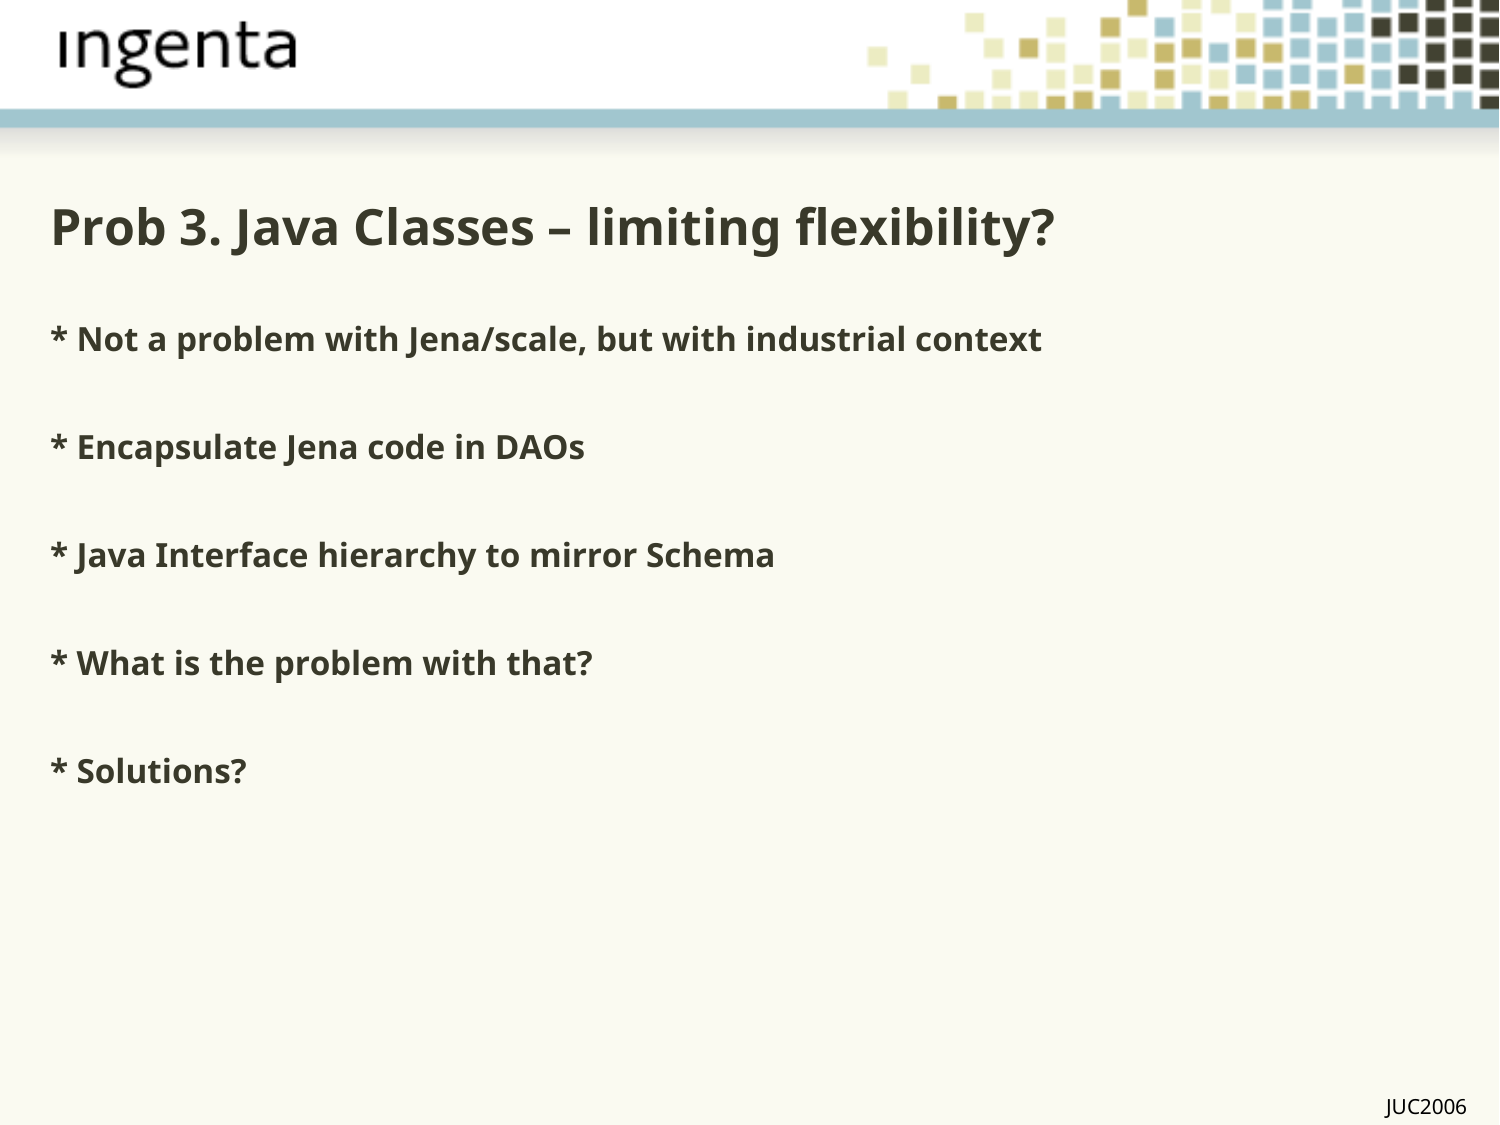

# Prob 3. Java Classes – limiting flexibility?
* Not a problem with Jena/scale, but with industrial context
* Encapsulate Jena code in DAOs
* Java Interface hierarchy to mirror Schema
* What is the problem with that?
* Solutions?